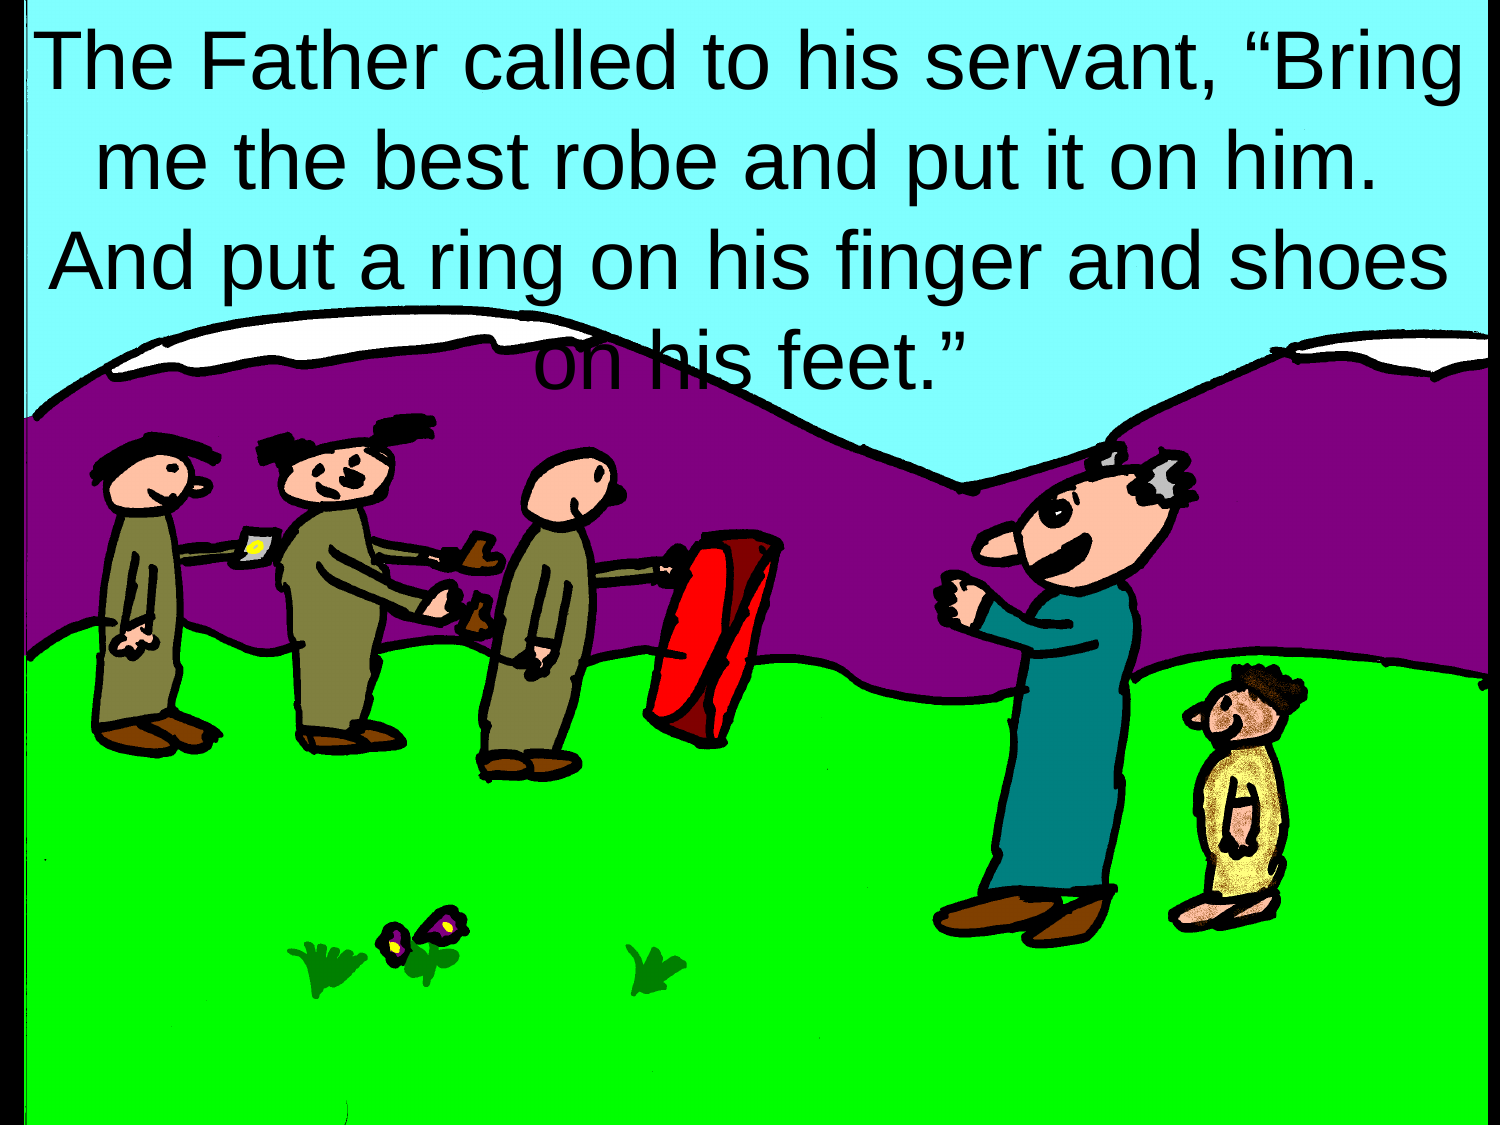

# The Father called to his servant, “Bring me the best robe and put it on him. And put a ring on his finger and shoes on his feet.”